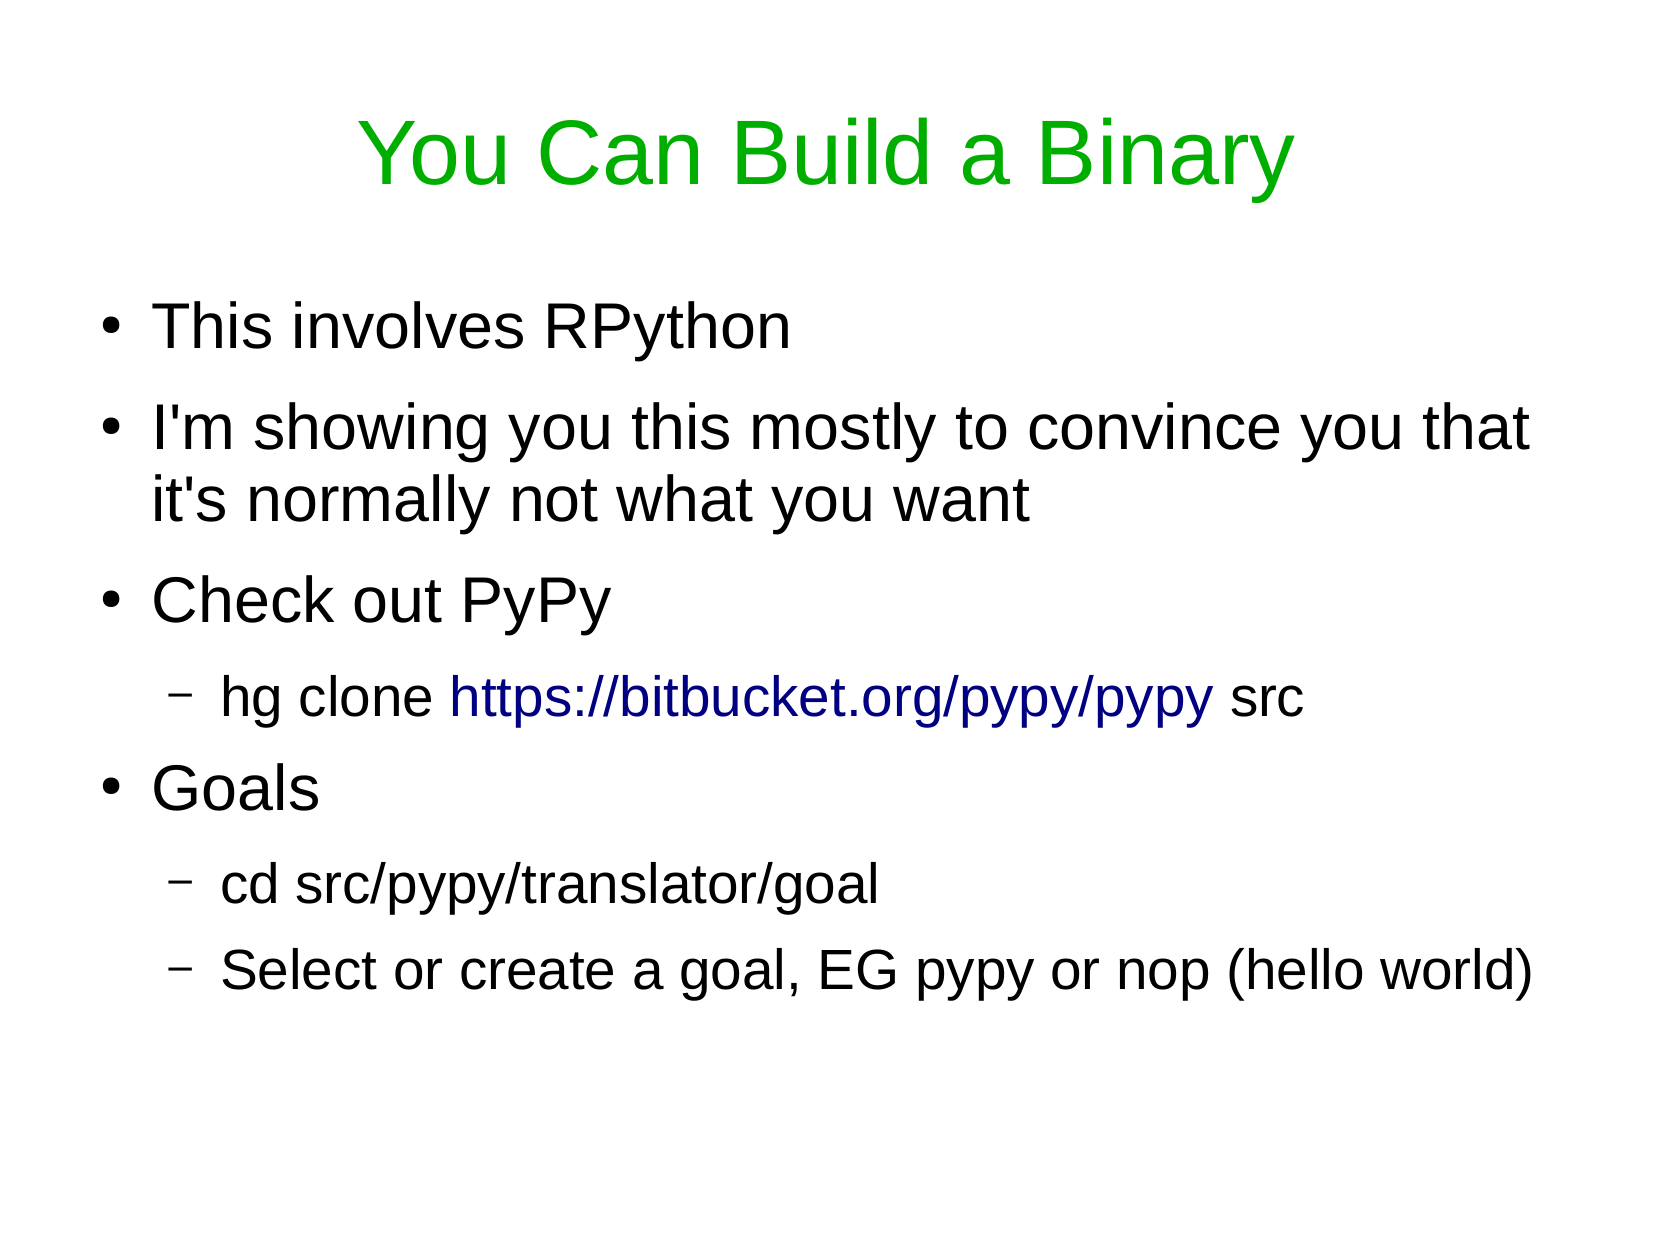

# You Can Build a Binary
This involves RPython
I'm showing you this mostly to convince you that it's normally not what you want
Check out PyPy
hg clone https://bitbucket.org/pypy/pypy src
Goals
cd src/pypy/translator/goal
Select or create a goal, EG pypy or nop (hello world)